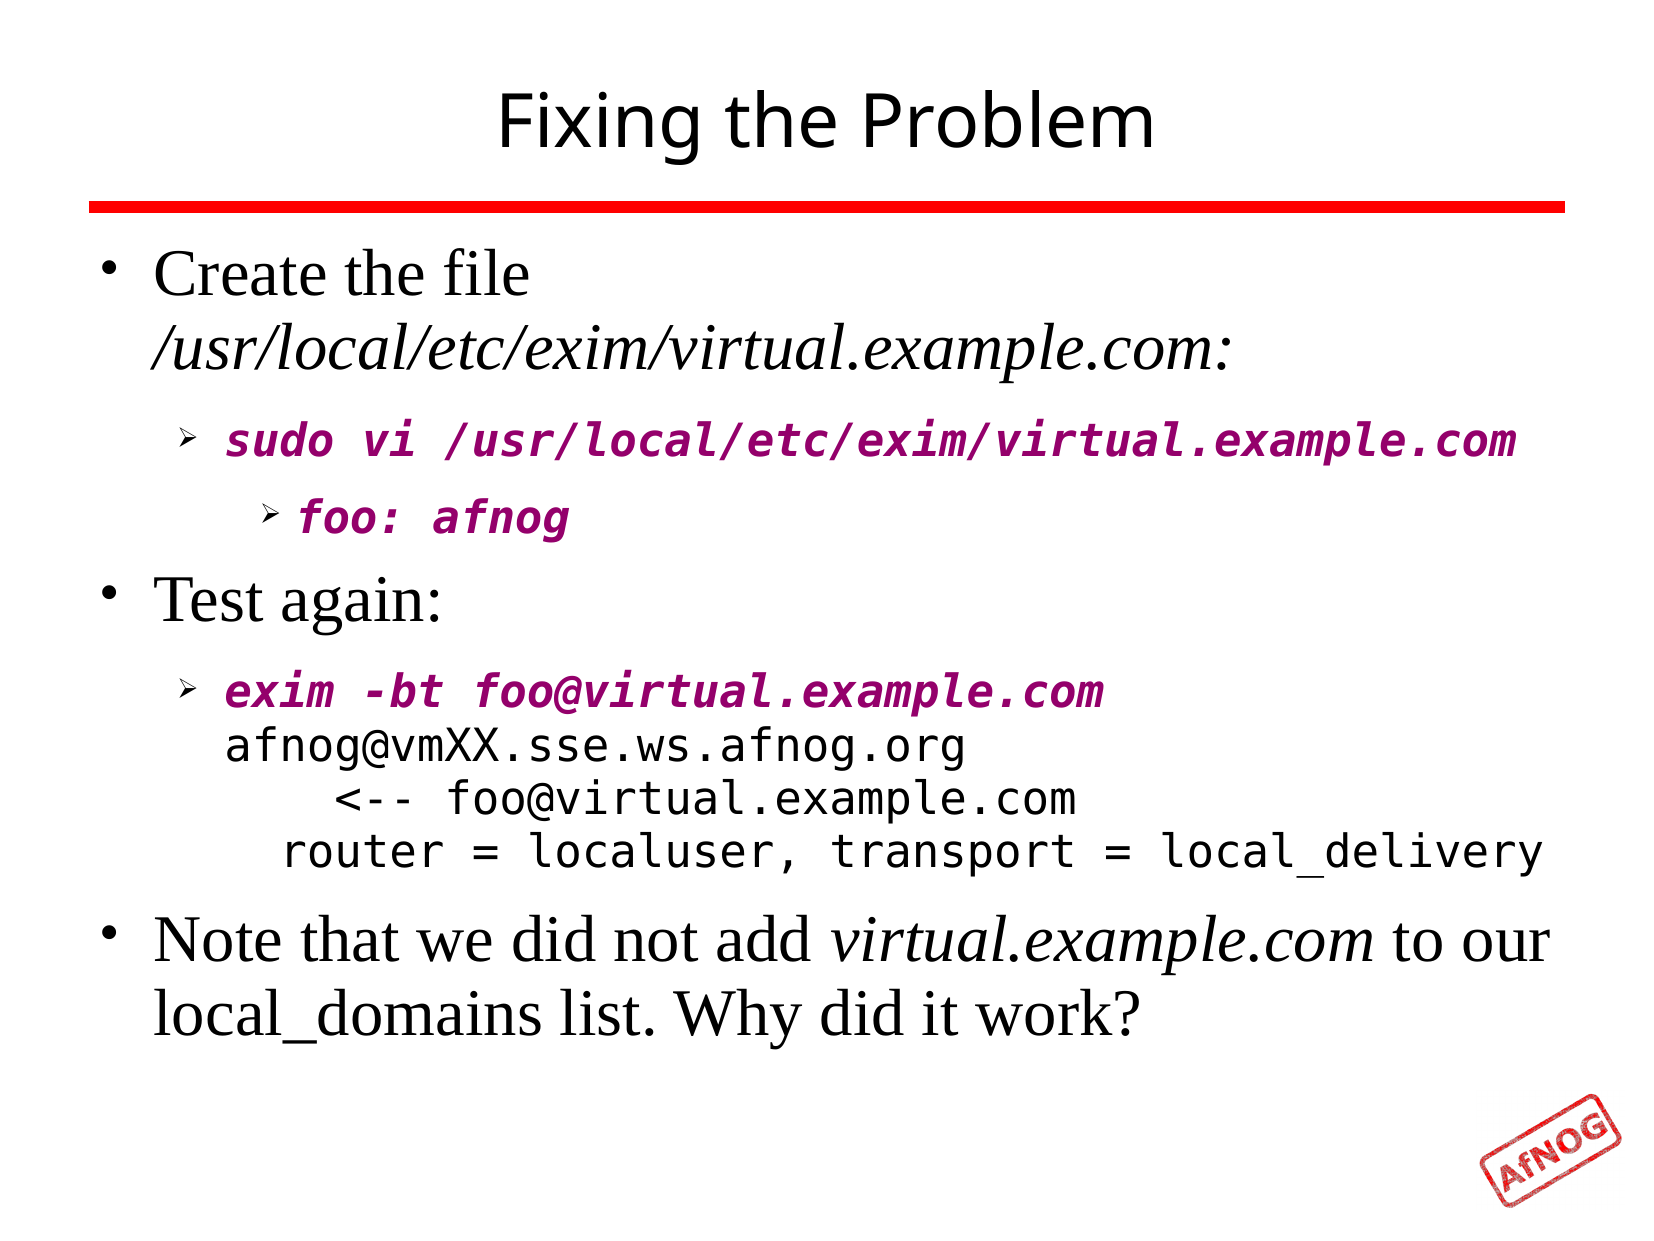

# Fixing the Problem
Create the file /usr/local/etc/exim/virtual.example.com:
sudo vi /usr/local/etc/exim/virtual.example.com
foo: afnog
Test again:
exim -bt foo@virtual.example.com
afnog@vmXX.sse.ws.afnog.org
 <-- foo@virtual.example.com
 router = localuser, transport = local_delivery
Note that we did not add virtual.example.com to our local_domains list. Why did it work?